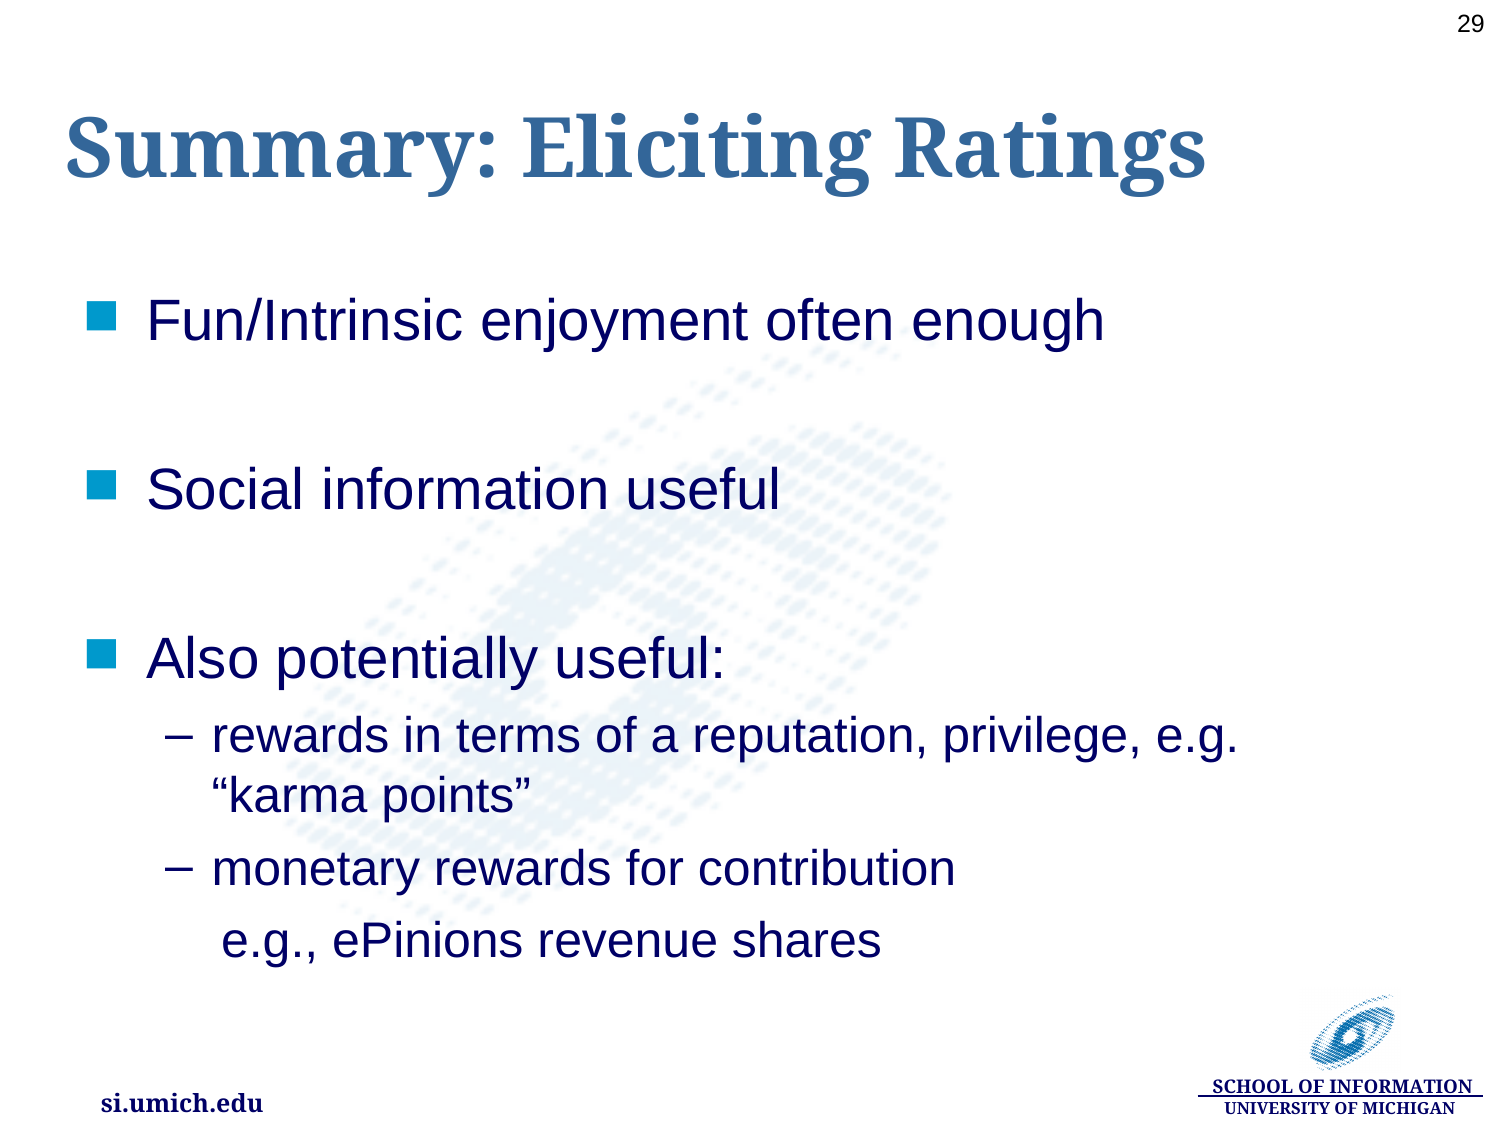

# Summary: Eliciting Ratings
Fun/Intrinsic enjoyment often enough
Social information useful
Also potentially useful:
rewards in terms of a reputation, privilege, e.g. “karma points”
monetary rewards for contribution
 e.g., ePinions revenue shares